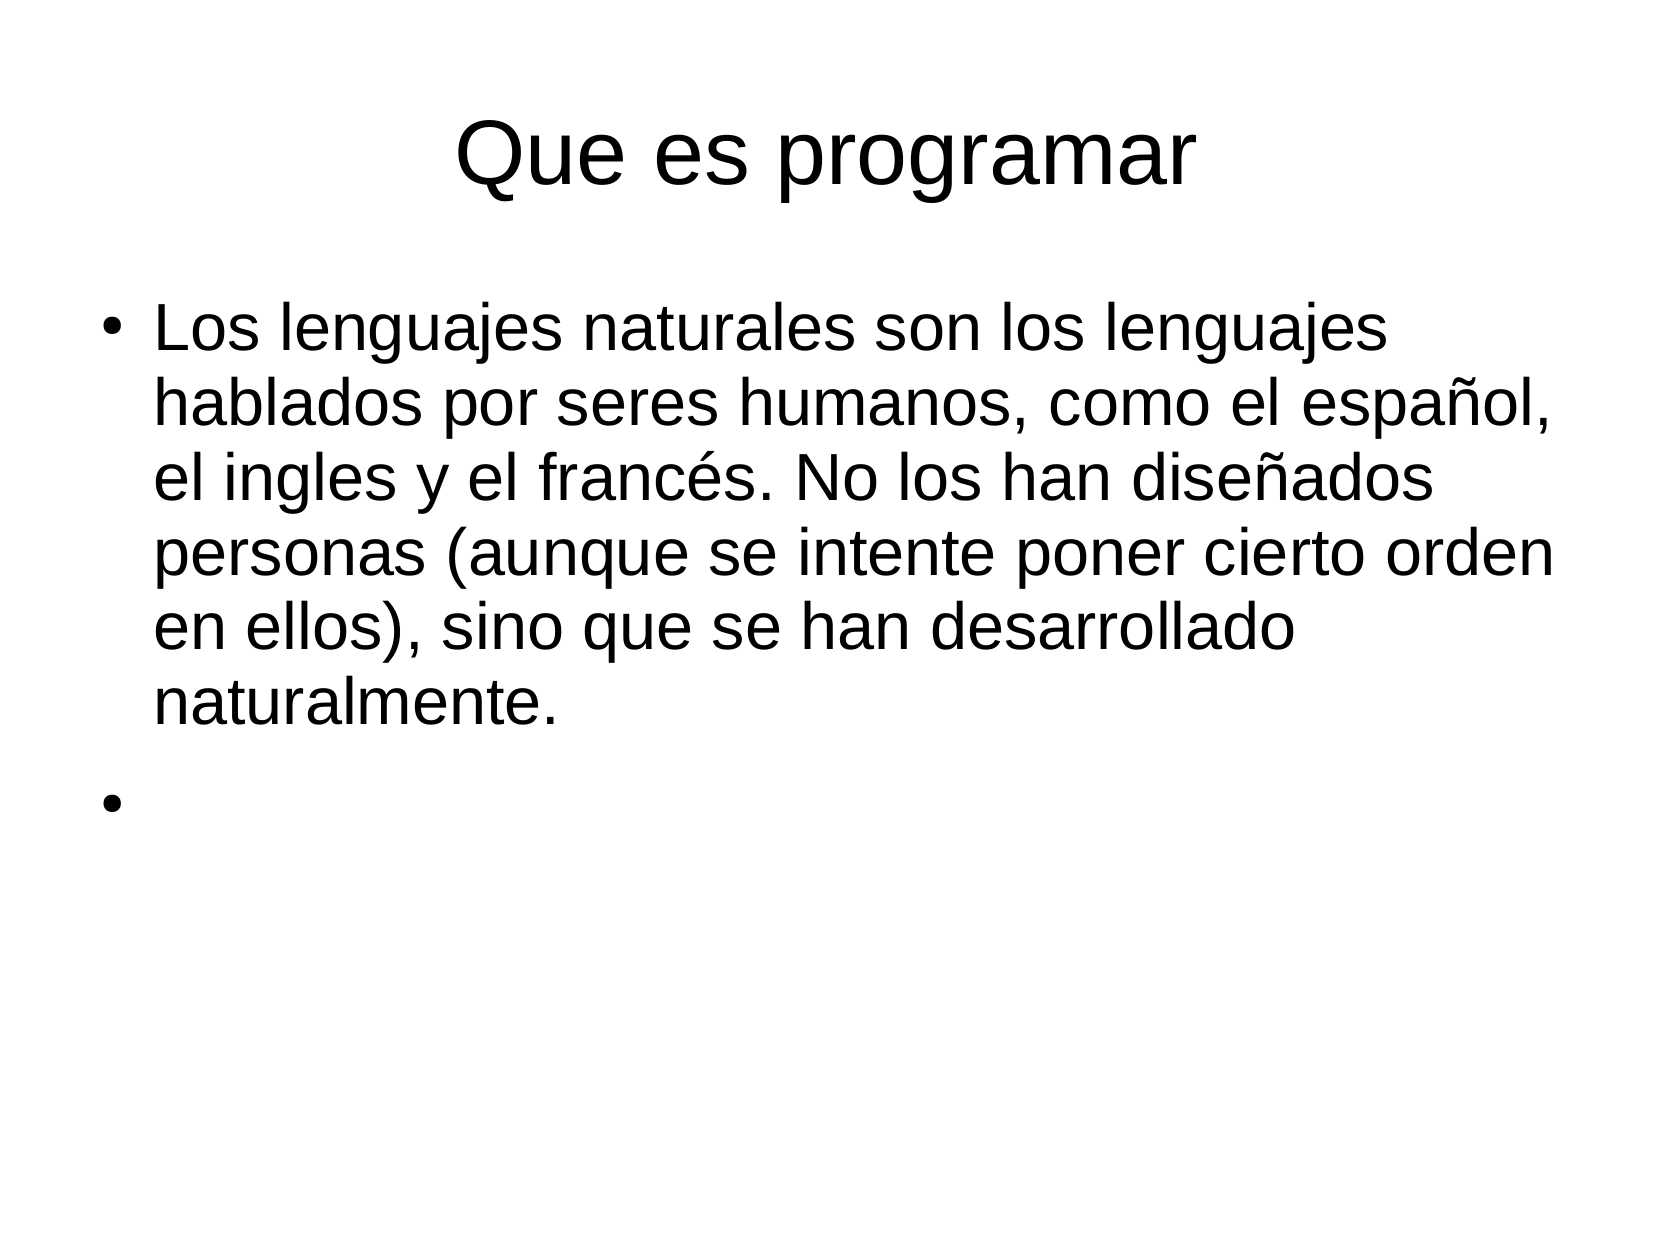

# Que es programar
Los lenguajes naturales son los lenguajes hablados por seres humanos, como el español, el ingles y el francés. No los han diseñados personas (aunque se intente poner cierto orden en ellos), sino que se han desarrollado naturalmente.